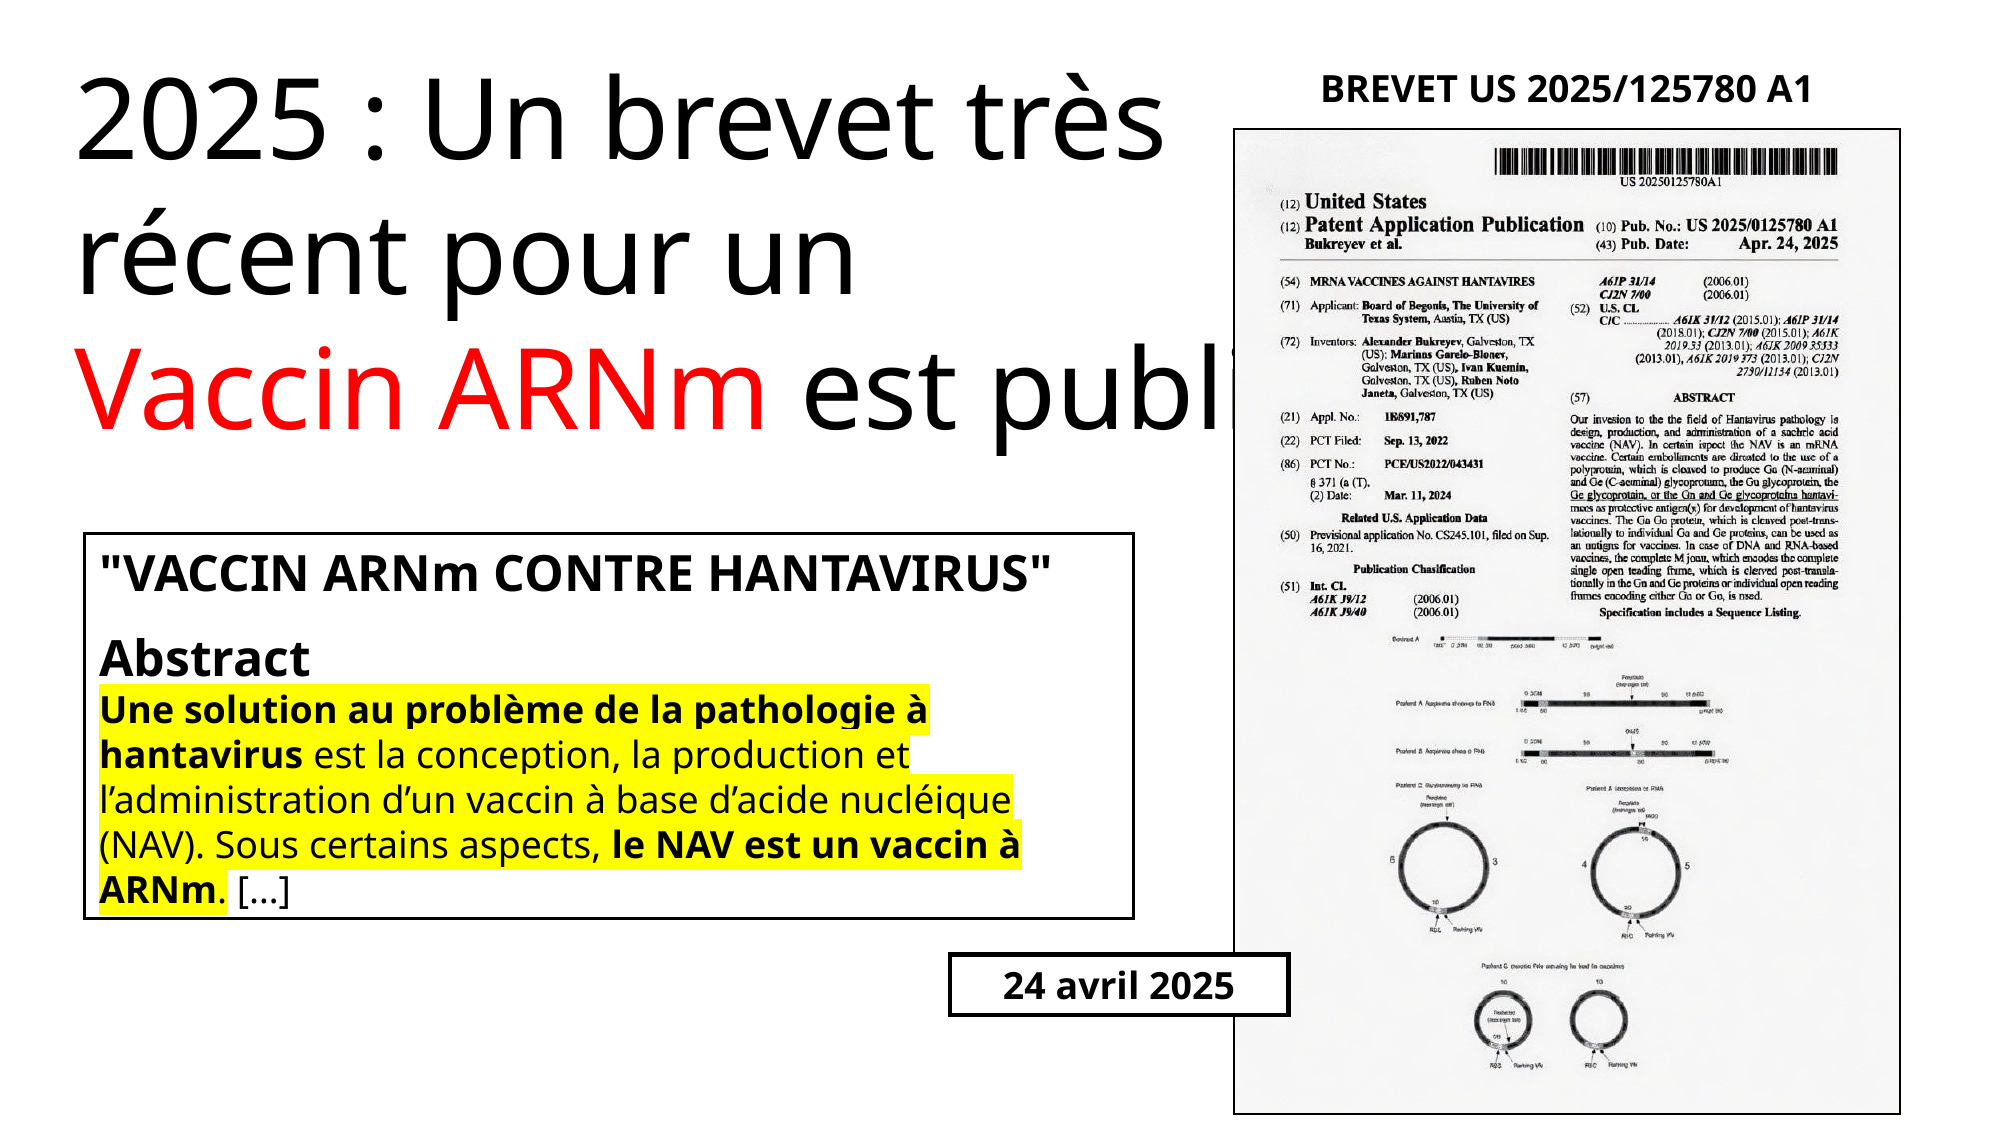

2025 : Un brevet très
récent pour un
Vaccin ARNm est publié.
BREVET US 2025/125780 A1
"VACCIN ARNm CONTRE HANTAVIRUS"
Abstract
Une solution au problème de la pathologie à hantavirus est la conception, la production et l’administration d’un vaccin à base d’acide nucléique (NAV). Sous certains aspects, le NAV est un vaccin à ARNm. […]
24 avril 2025